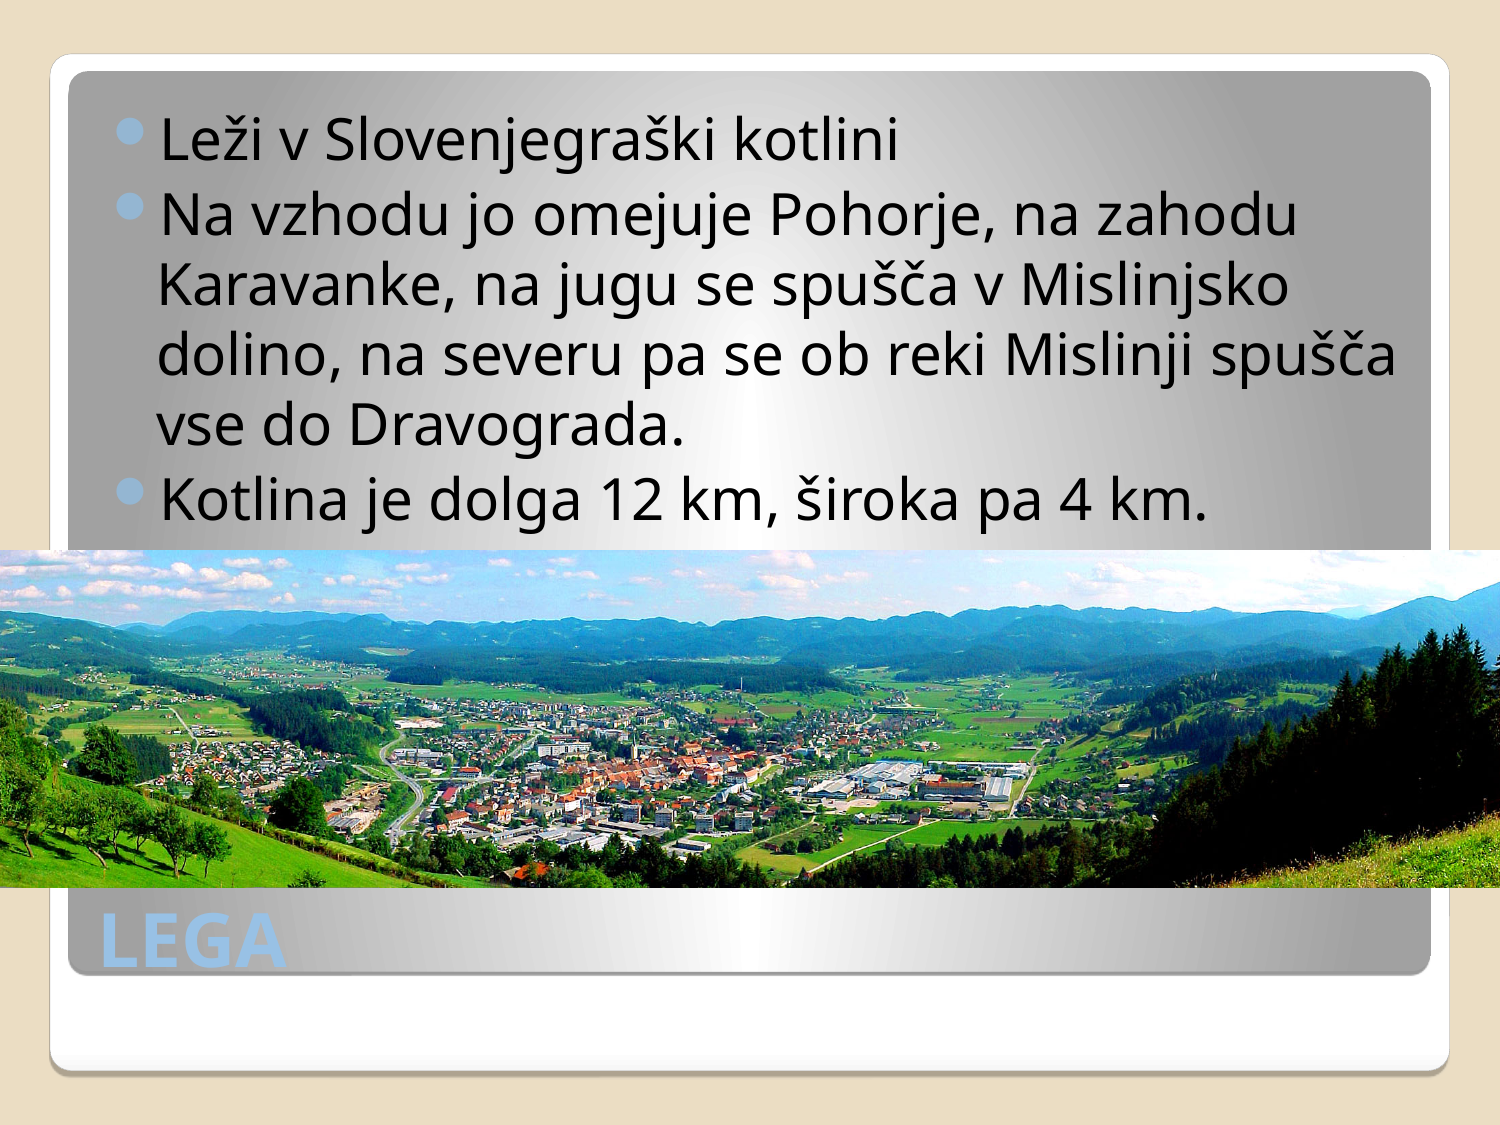

Leži v Slovenjegraški kotlini
Na vzhodu jo omejuje Pohorje, na zahodu Karavanke, na jugu se spušča v Mislinjsko dolino, na severu pa se ob reki Mislinji spušča vse do Dravograda.
Kotlina je dolga 12 km, široka pa 4 km.
# LEGA